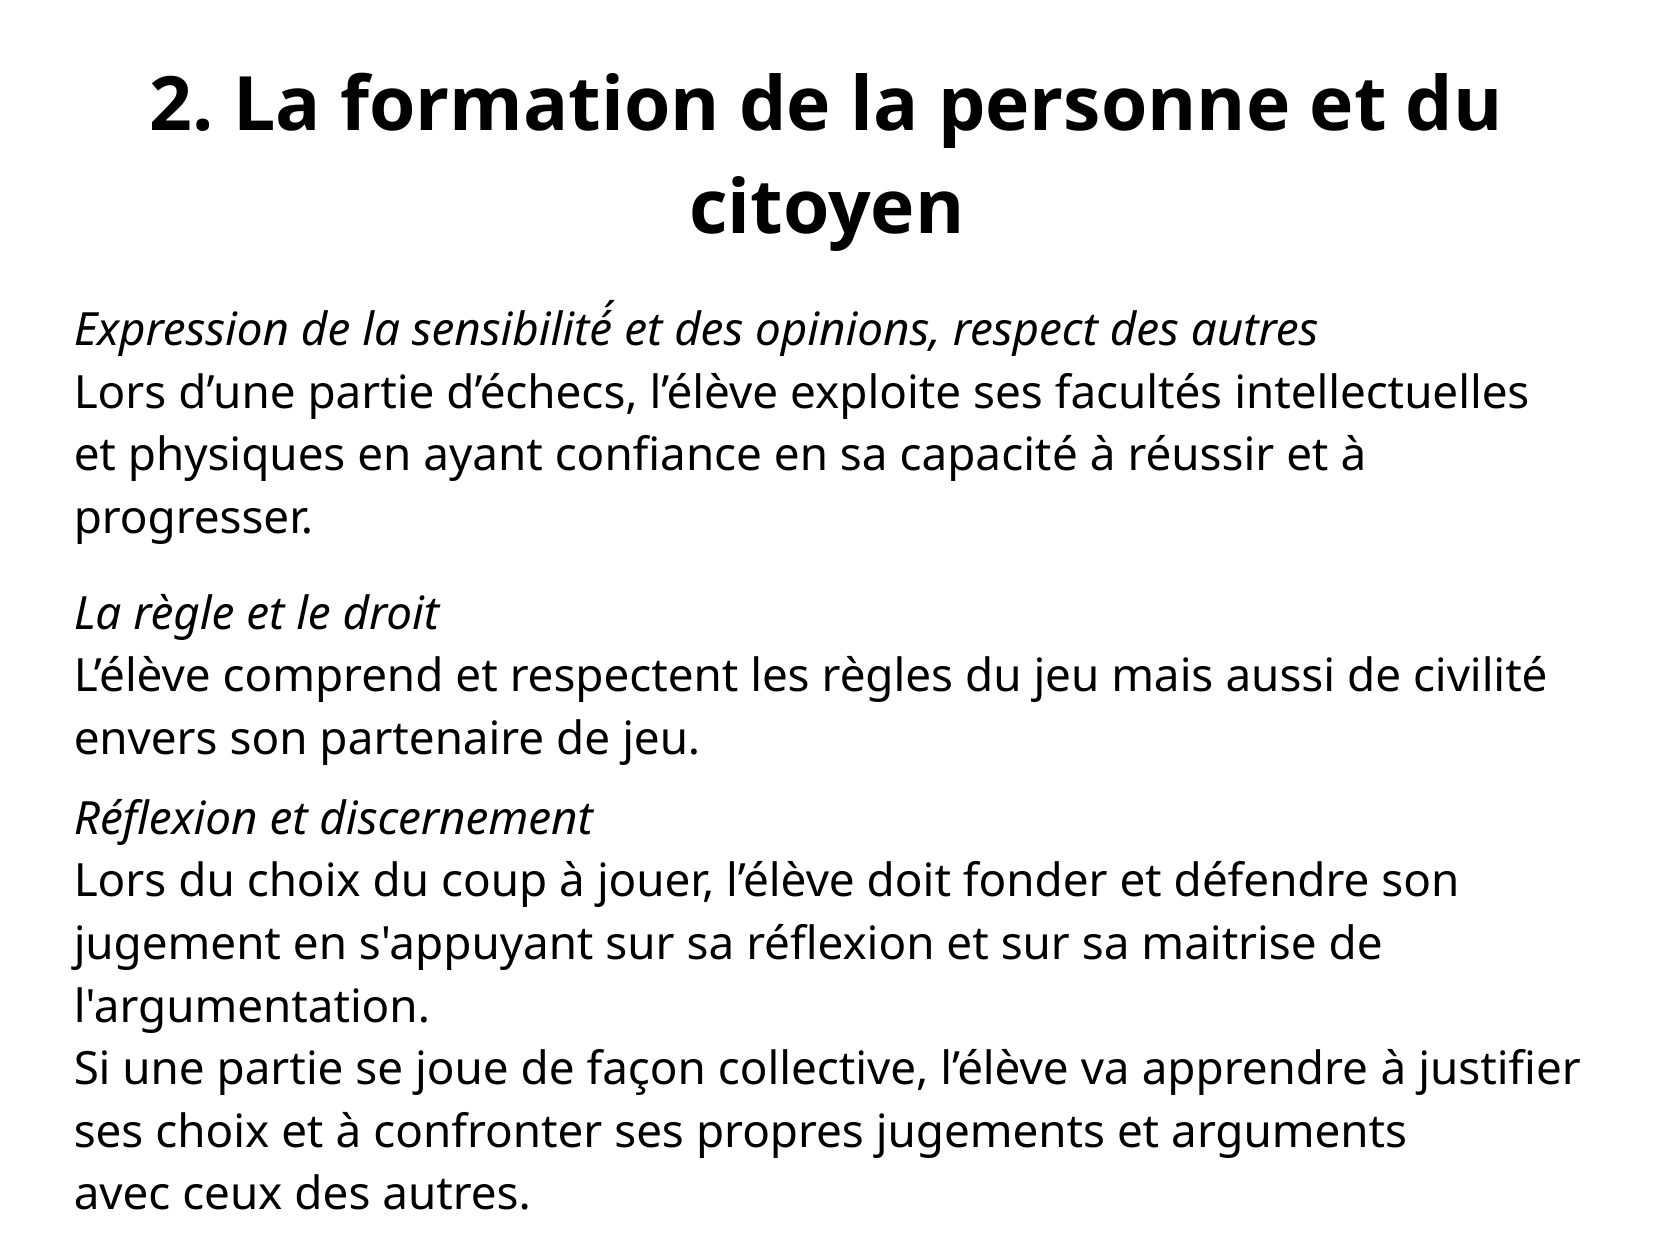

# 2. La formation de la personne et du citoyen
Expression de la sensibilité́ et des opinions, respect des autres
Lors d’une partie d’échecs, l’élève exploite ses facultés intellectuelles et physiques en ayant confiance en sa capacité à réussir et à progresser.
La règle et le droit
L’élève comprend et respectent les règles du jeu mais aussi de civilité envers son partenaire de jeu.
Réflexion et discernement
Lors du choix du coup à jouer, l’élève doit fonder et défendre son jugement en s'appuyant sur sa réflexion et sur sa maitrise de l'argumentation.
Si une partie se joue de façon collective, l’élève va apprendre à justifier ses choix et à confronter ses propres jugements et arguments
avec ceux des autres.